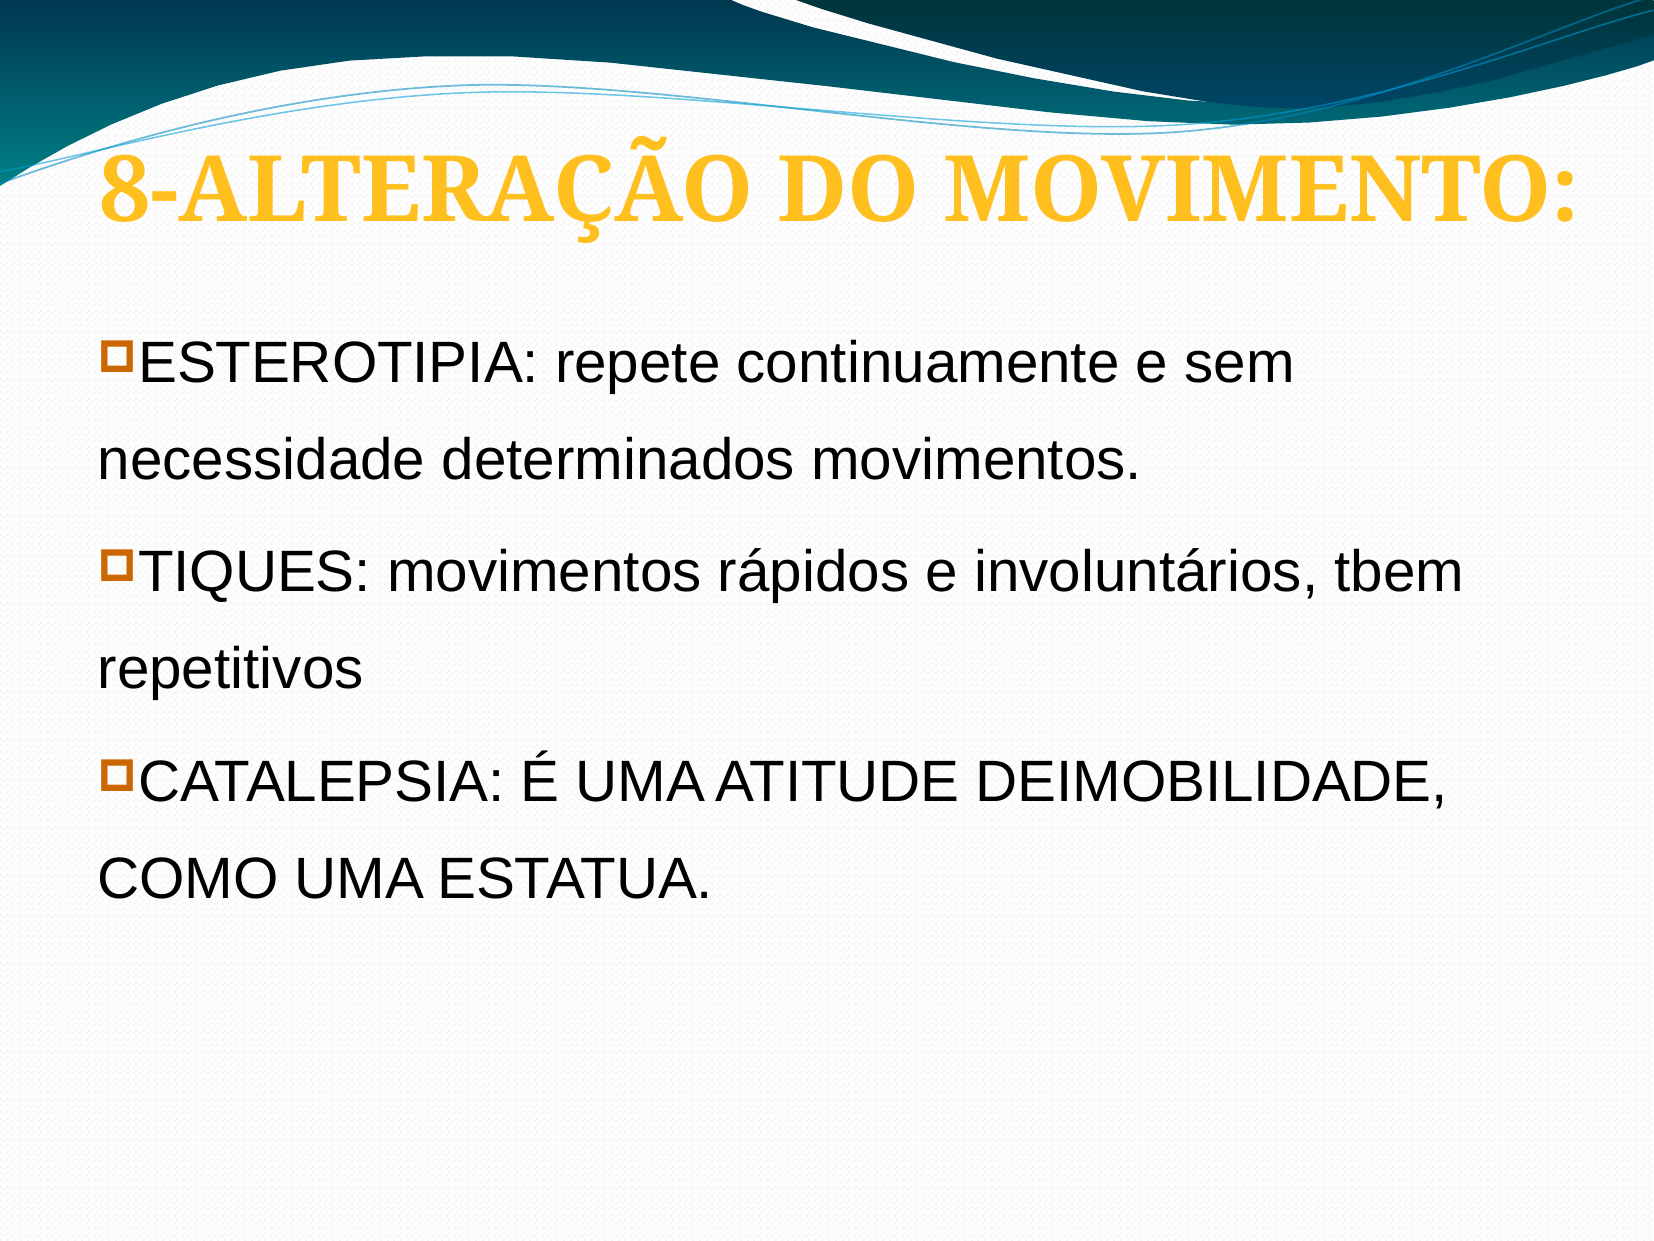

8-ALTERAÇÃO DO MOVIMENTO:
ESTEROTIPIA: repete continuamente e sem necessidade determinados movimentos.
TIQUES: movimentos rápidos e involuntários, tbem repetitivos
CATALEPSIA: É UMA ATITUDE DEIMOBILIDADE, COMO UMA ESTATUA.